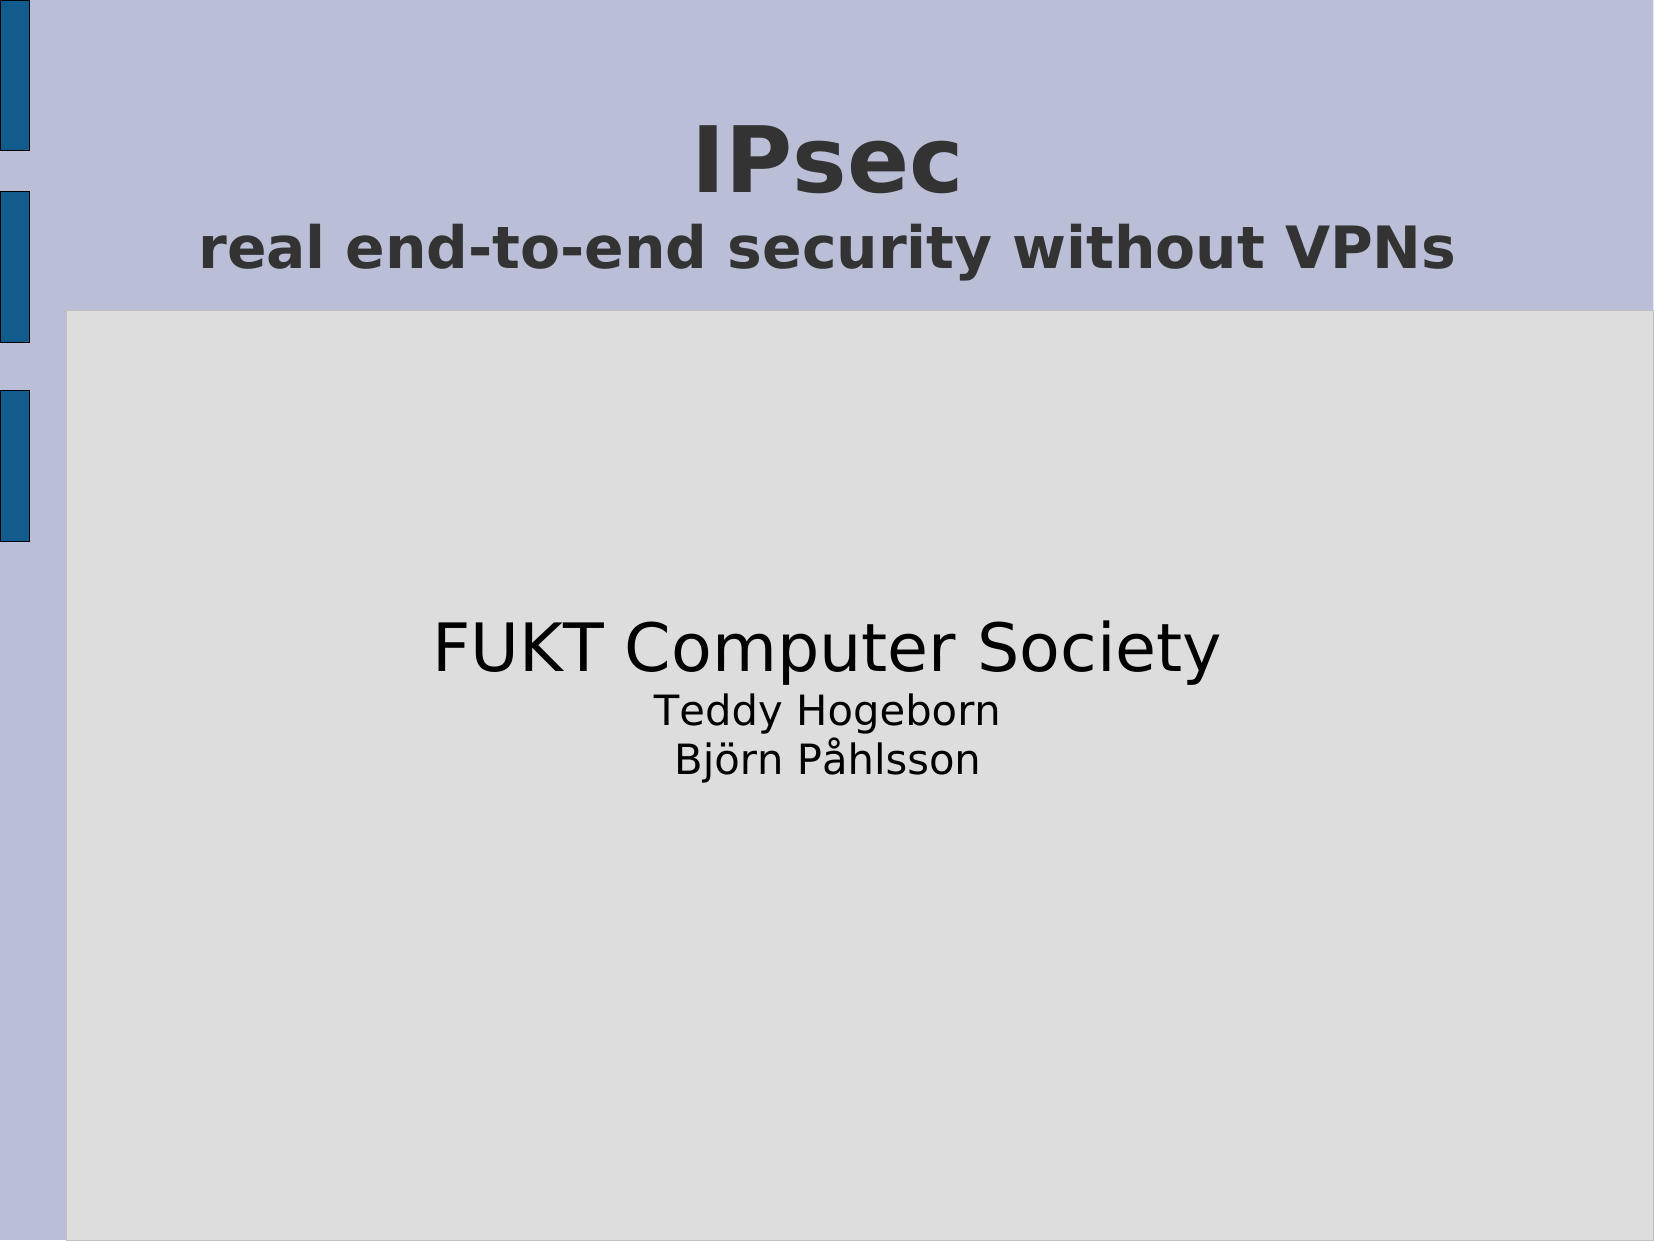

# IPsec real end-to-end security without VPNs
FUKT Computer Society
Teddy Hogeborn
Björn Påhlsson